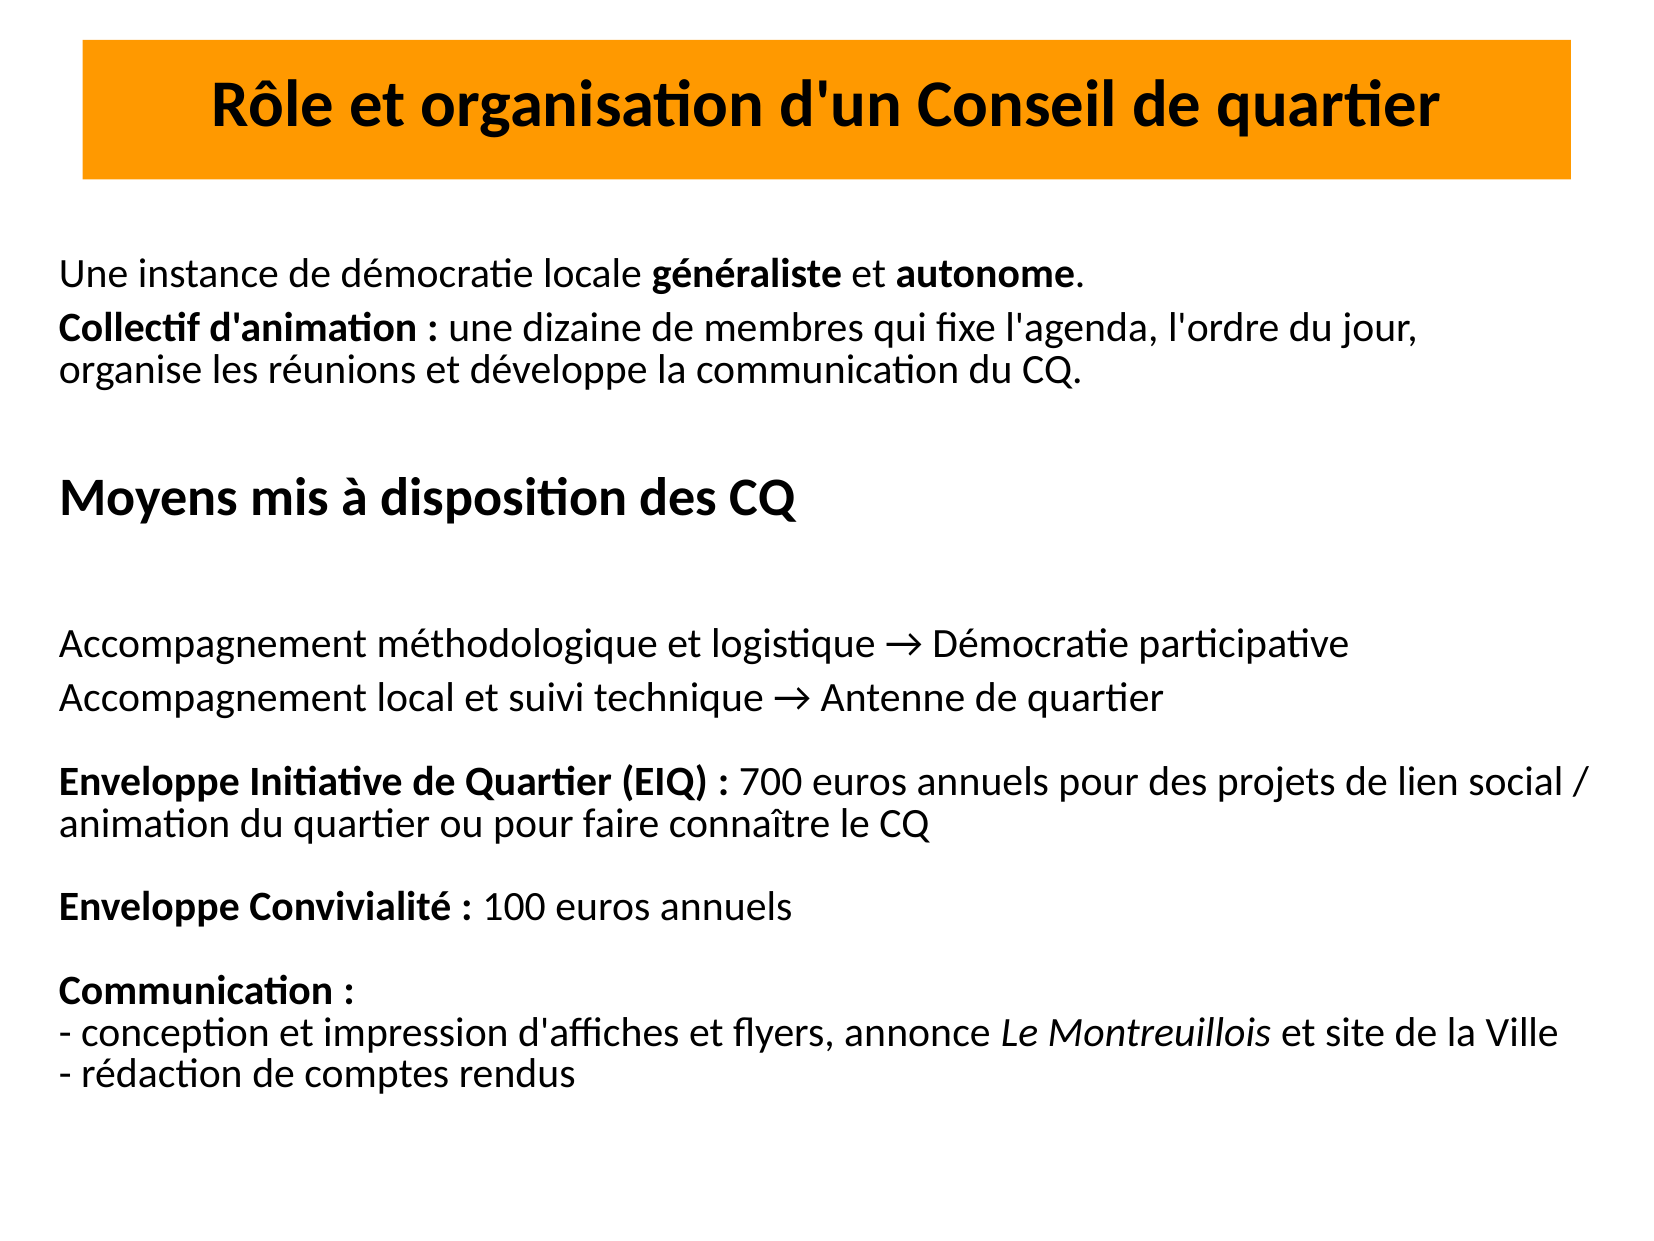

Rôle et organisation d'un Conseil de quartier
Une instance de démocratie locale généraliste et autonome.
Collectif d'animation : une dizaine de membres qui fixe l'agenda, l'ordre du jour, organise les réunions et développe la communication du CQ.
Moyens mis à disposition des CQ
# Accompagnement méthodologique et logistique → Démocratie participative
Accompagnement local et suivi technique → Antenne de quartier
Enveloppe Initiative de Quartier (EIQ) : 700 euros annuels pour des projets de lien social / animation du quartier ou pour faire connaître le CQ
Enveloppe Convivialité : 100 euros annuels
Communication :
- conception et impression d'affiches et flyers, annonce Le Montreuillois et site de la Ville
- rédaction de comptes rendus